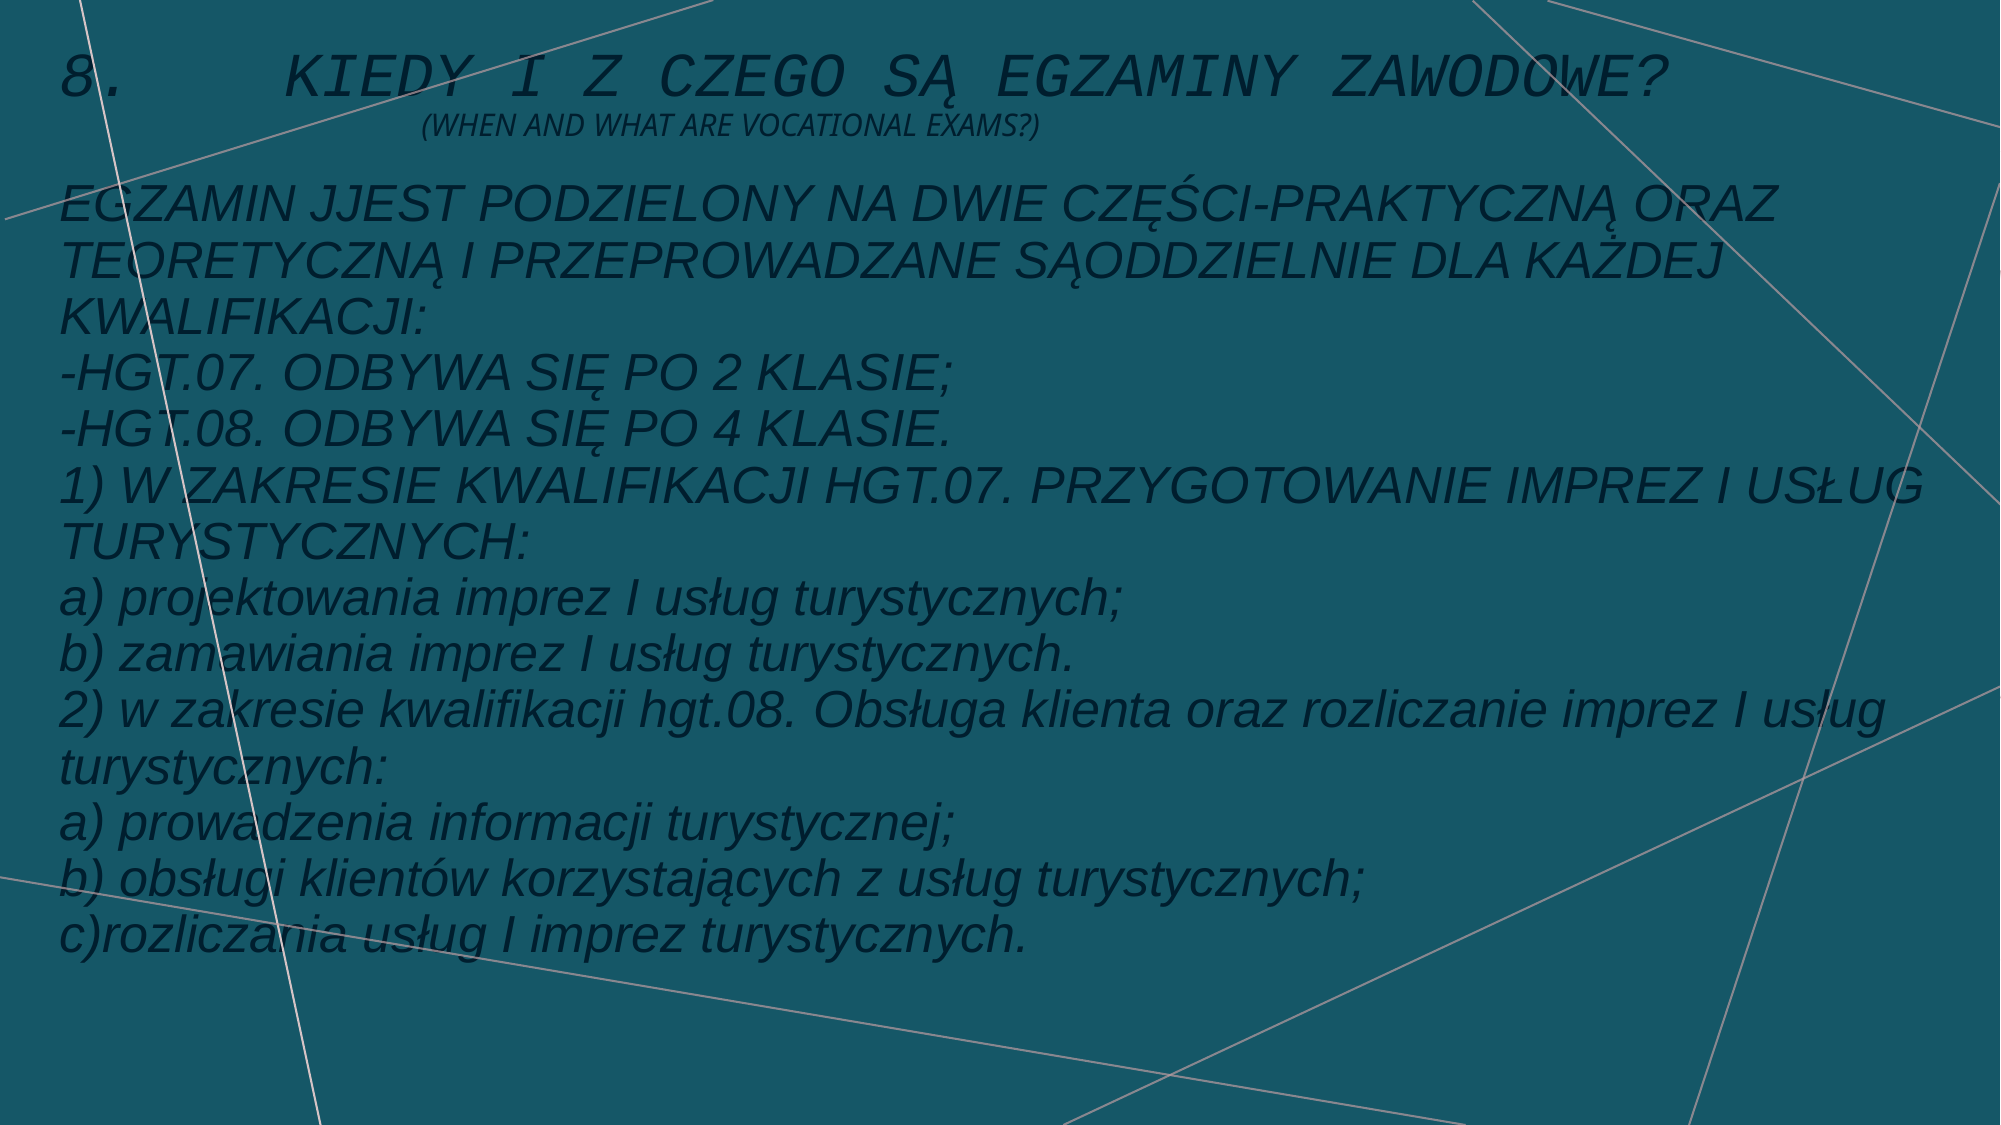

# 8.    KIEDY I Z CZEGO SĄ EGZAMINY ZAWODOWE?                                             (WHEN AND WHAT ARE VOCATIONAL EXAMS?) EGZAMIN JJEST PODZIELONY NA DWIE CZĘŚCI-PRAKTYCZNĄ ORAZ TEORETYCZNĄ I PRZEPROWADZANE SĄODDZIELNIE DLA KAŻDEJ KWALIFIKACJI: -HGT.07. ODBYWA SIĘ PO 2 KLASIE; -HGT.08. ODBYWA SIĘ PO 4 KLASIE. 1) W ZAKRESIE KWALIFIKACJI HGT.07. PRZYGOTOWANIE IMPREZ I USŁUG TURYSTYCZNYCH: a) projektowania imprez I usług turystycznych; b) zamawiania imprez I usług turystycznych. 2) w zakresie kwalifikacji hgt.08. Obsługa klienta oraz rozliczanie imprez I usług turystycznych: a) prowadzenia informacji turystycznej; b) obsługi klientów korzystających z usług turystycznych; c)rozliczania usług I imprez turystycznych.